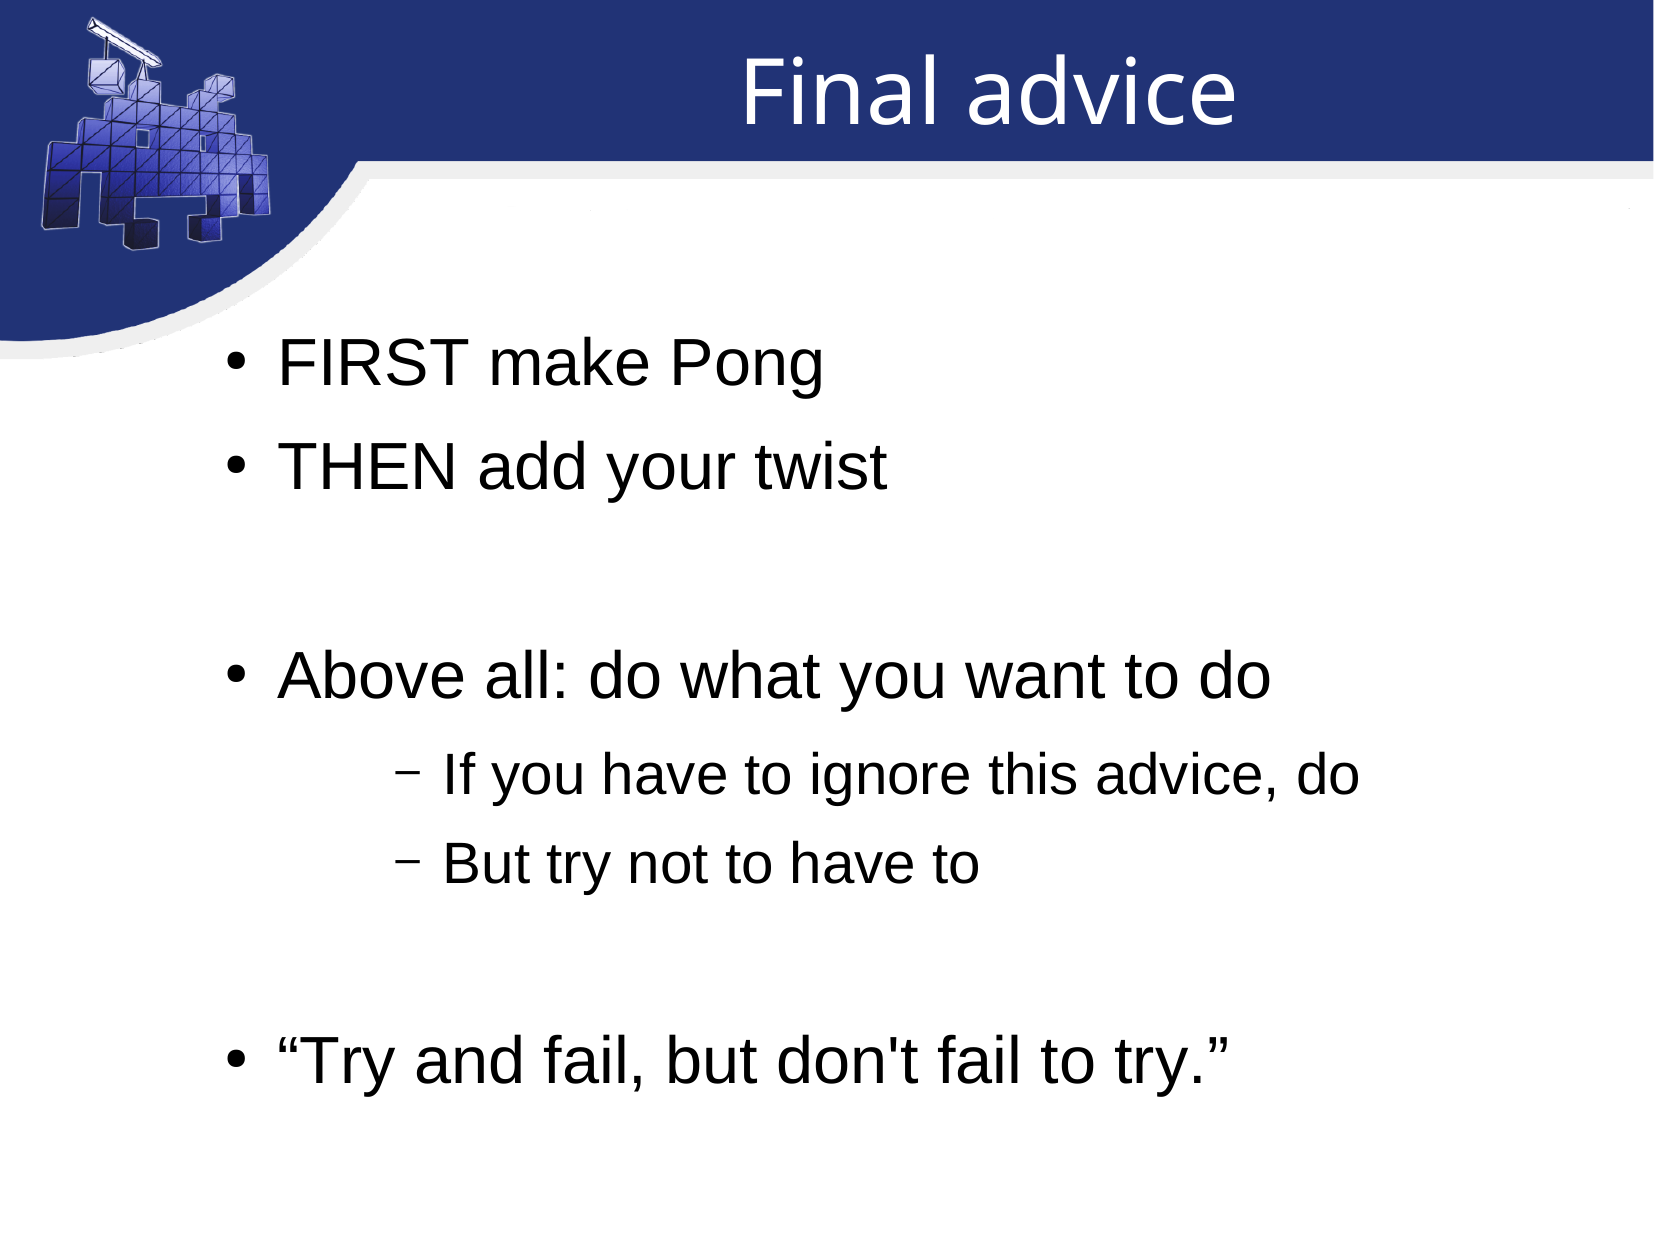

# Final advice
FIRST make Pong
THEN add your twist
Above all: do what you want to do
If you have to ignore this advice, do
But try not to have to
“Try and fail, but don't fail to try.”